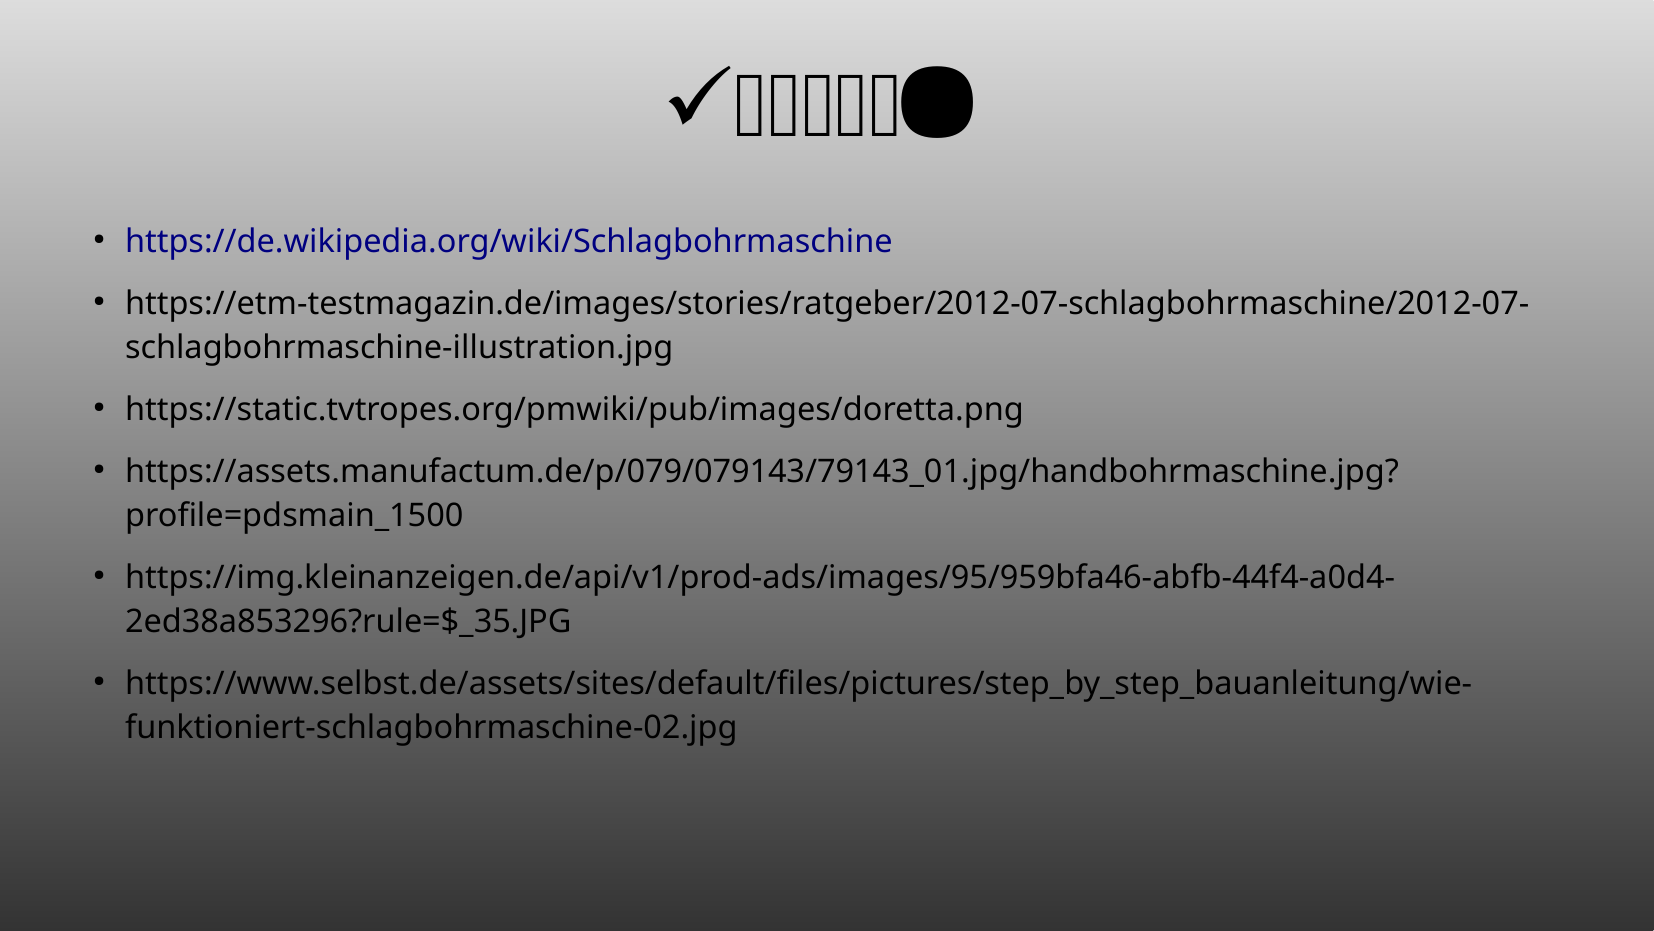

# Quellen
https://de.wikipedia.org/wiki/Schlagbohrmaschine
https://etm-testmagazin.de/images/stories/ratgeber/2012-07-schlagbohrmaschine/2012-07-schlagbohrmaschine-illustration.jpg
https://static.tvtropes.org/pmwiki/pub/images/doretta.png
https://assets.manufactum.de/p/079/079143/79143_01.jpg/handbohrmaschine.jpg?profile=pdsmain_1500
https://img.kleinanzeigen.de/api/v1/prod-ads/images/95/959bfa46-abfb-44f4-a0d4-2ed38a853296?rule=$_35.JPG
https://www.selbst.de/assets/sites/default/files/pictures/step_by_step_bauanleitung/wie-funktioniert-schlagbohrmaschine-02.jpg